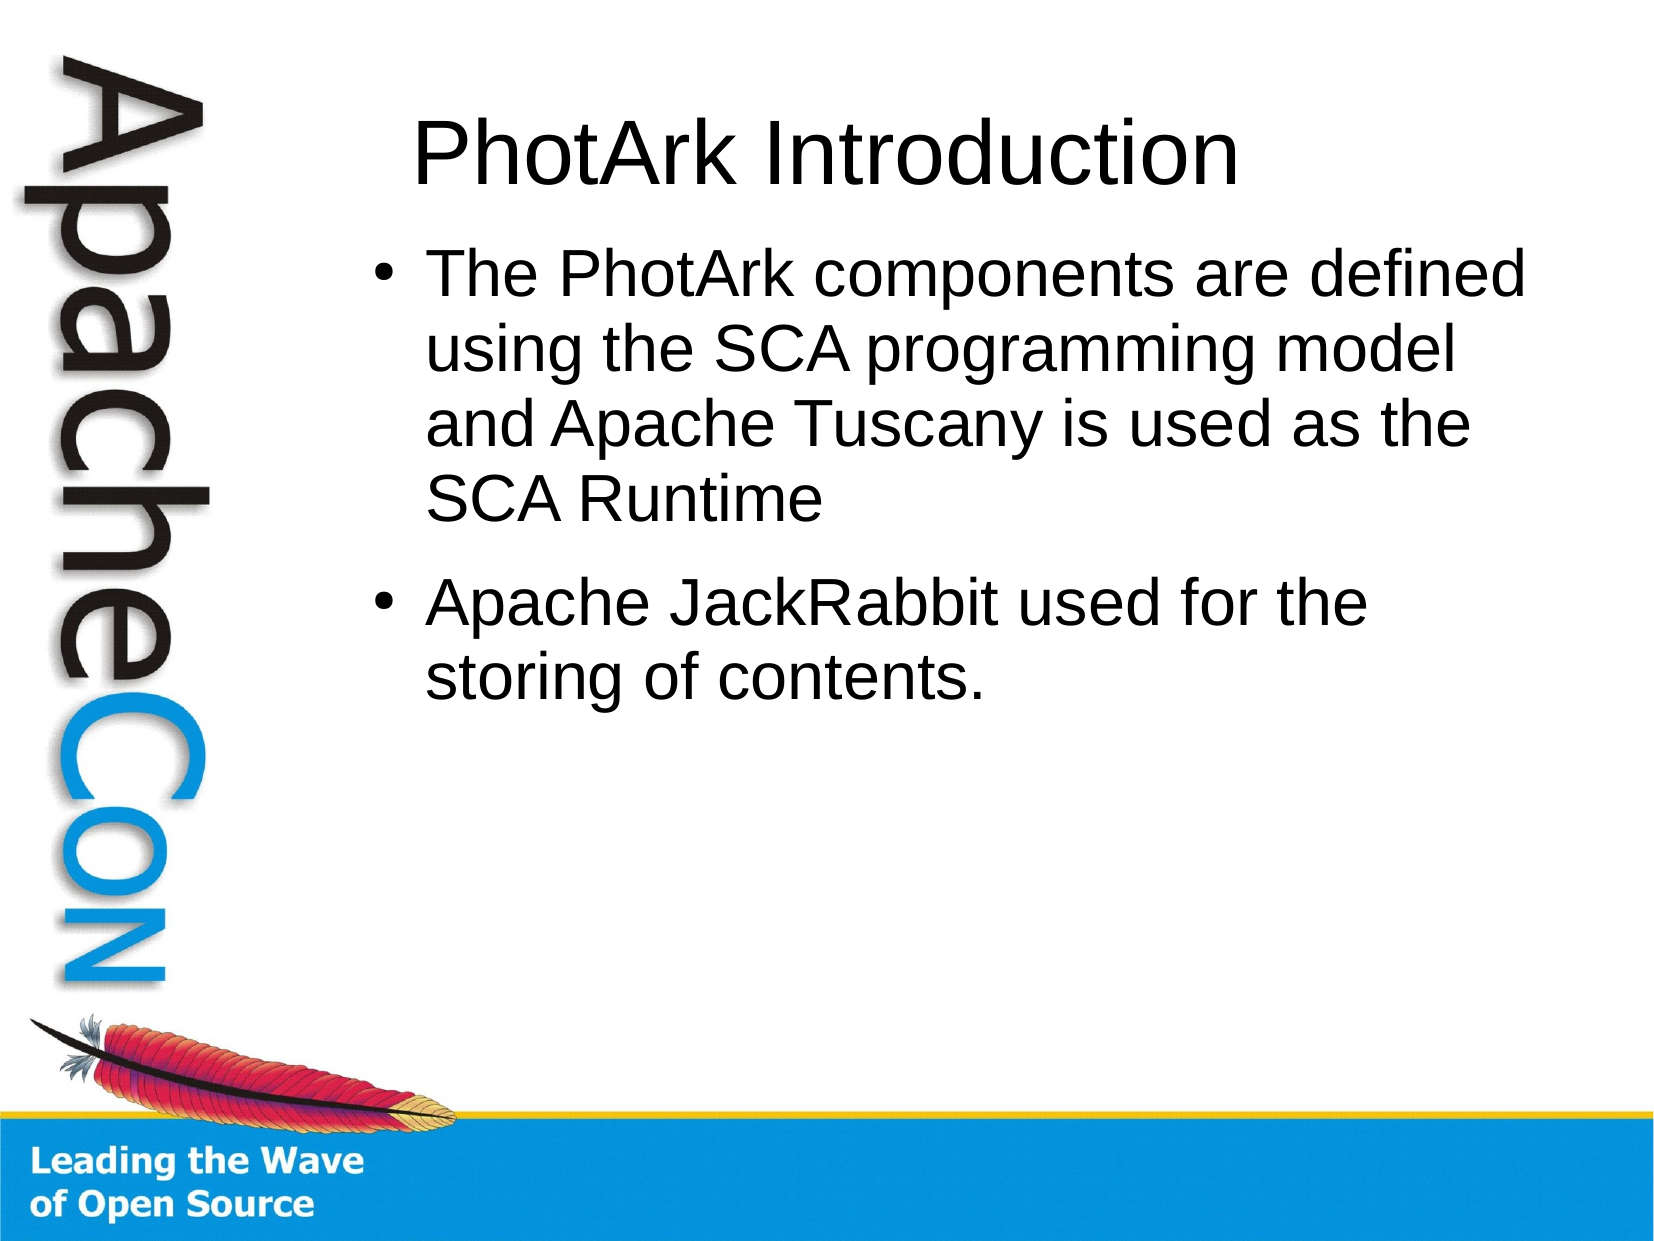

# PhotArk Introduction
The PhotArk components are defined using the SCA programming model and Apache Tuscany is used as the SCA Runtime
Apache JackRabbit used for the storing of contents.